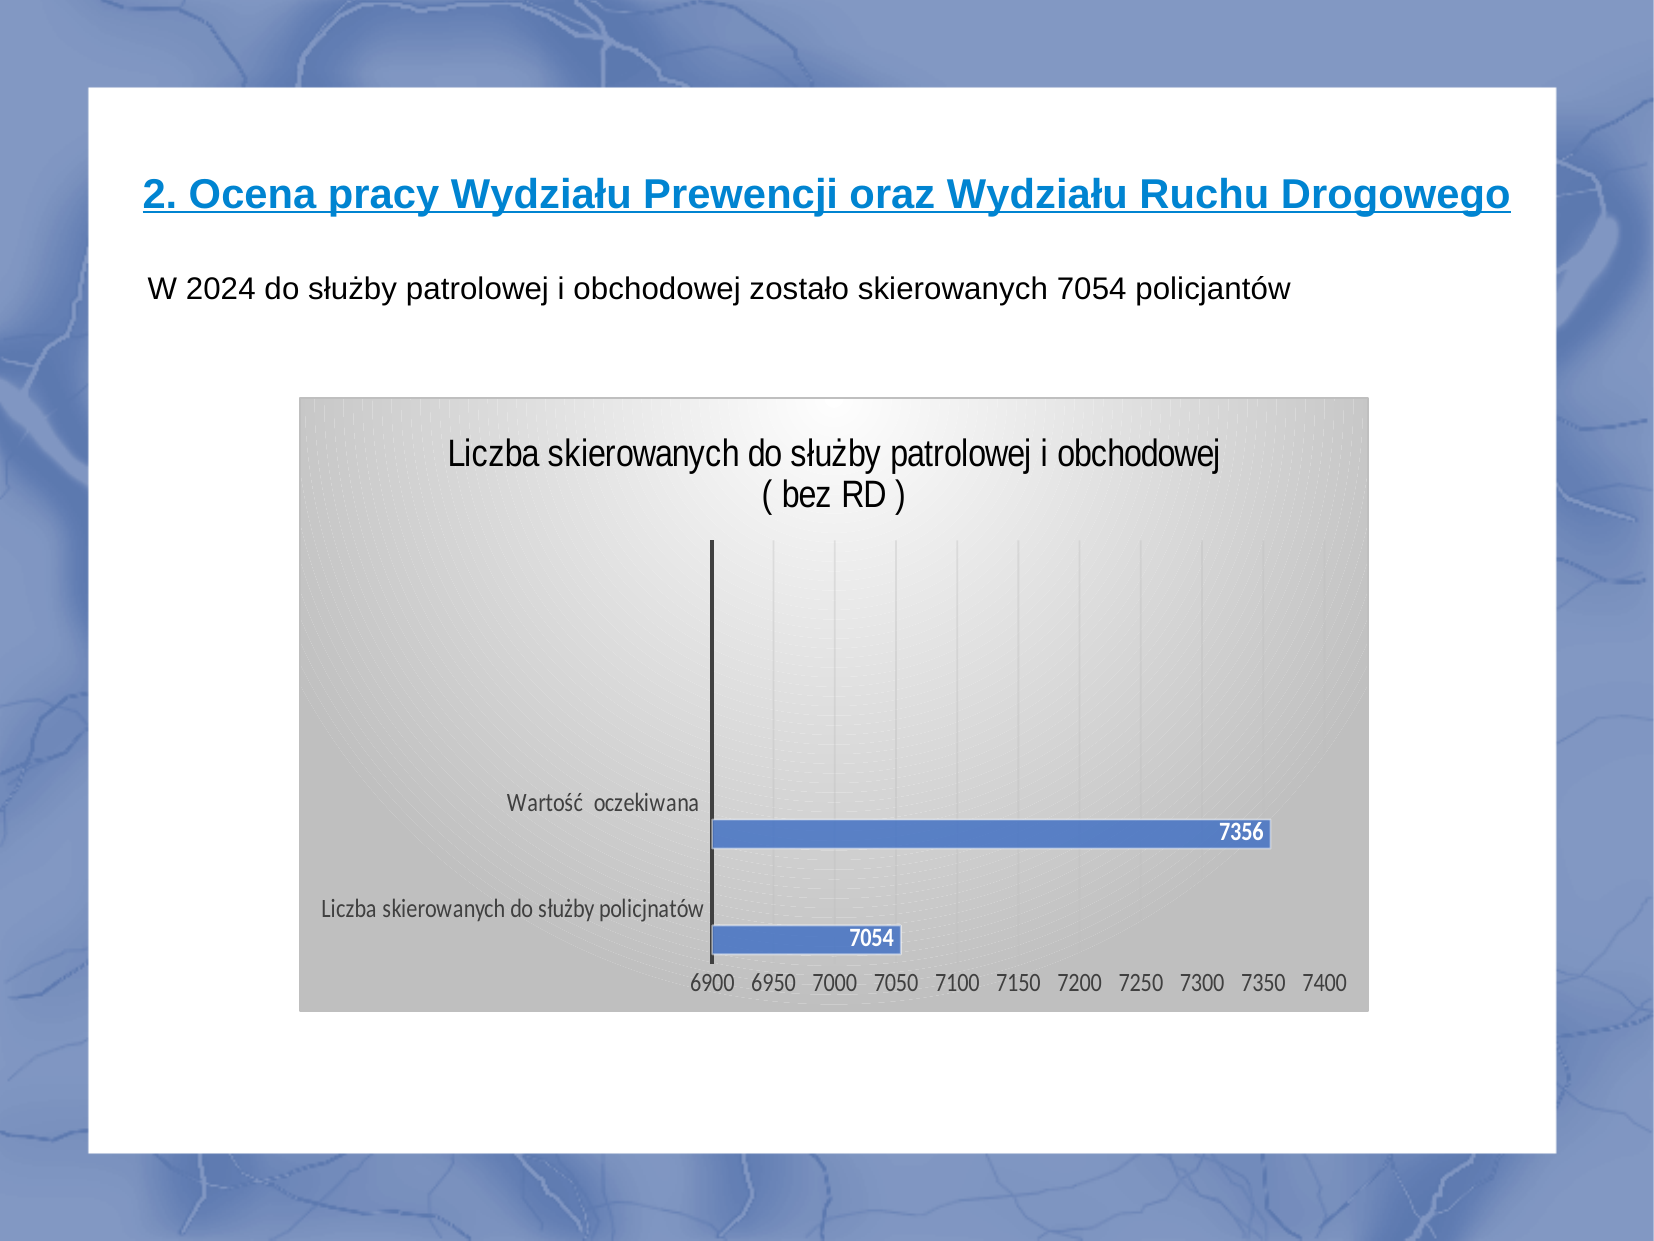

# 2. Ocena pracy Wydziału Prewencji oraz Wydziału Ruchu Drogowego
W 2024 do służby patrolowej i obchodowej zostało skierowanych 7054 policjantów
### Chart: Liczba skierowanych do służby patrolowej i obchodowej
( bez RD )
| Category | Kolumna1 | Kolumna2 | Kolumna3 |
|---|---|---|---|
| Liczba skierowanych do służby policjnatów | 7054.0 | None | None |
| Wartość oczekiwana | 7356.0 | None | None |
| None | None | None | None |
| None | None | None | None |